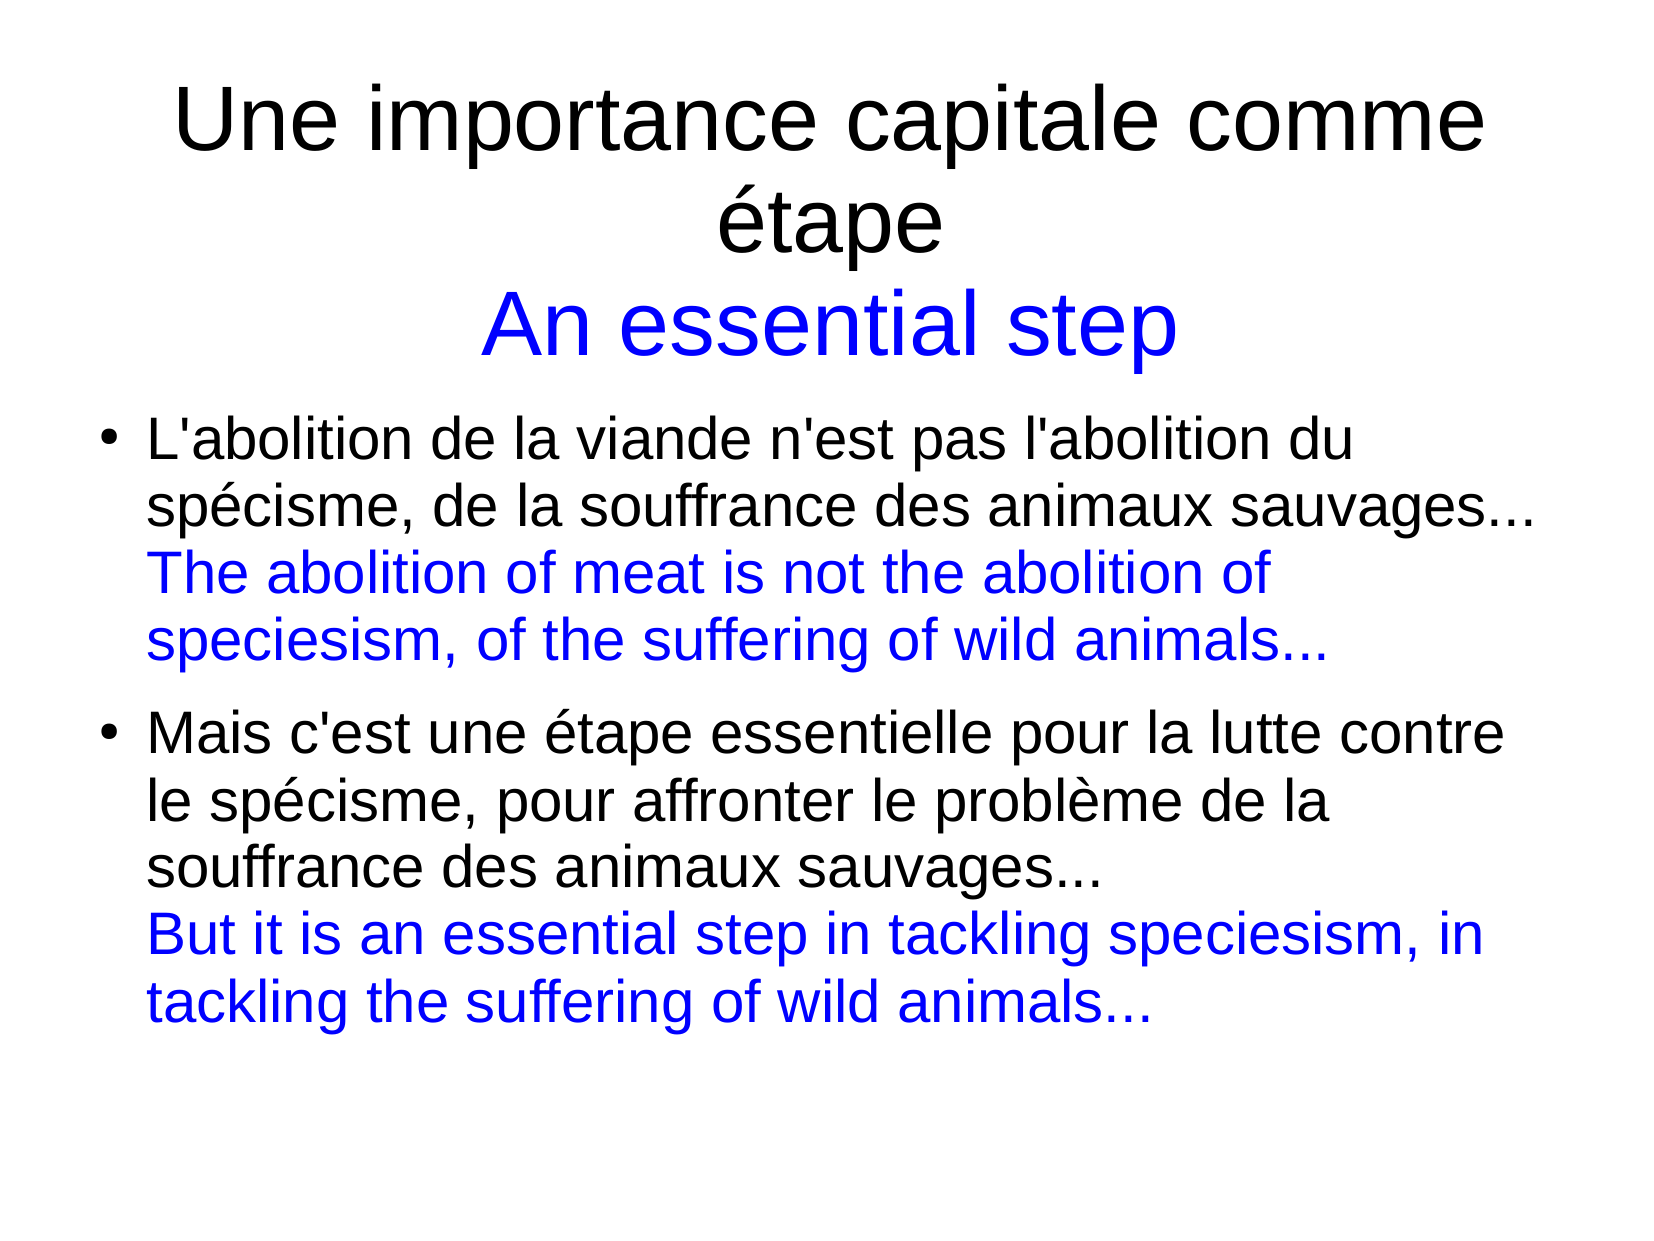

# Une importance capitale comme étape An essential step
L'abolition de la viande n'est pas l'abolition du spécisme, de la souffrance des animaux sauvages...
The abolition of meat is not the abolition of speciesism, of the suffering of wild animals...
Mais c'est une étape essentielle pour la lutte contre le spécisme, pour affronter le problème de la souffrance des animaux sauvages...
But it is an essential step in tackling speciesism, in tackling the suffering of wild animals...